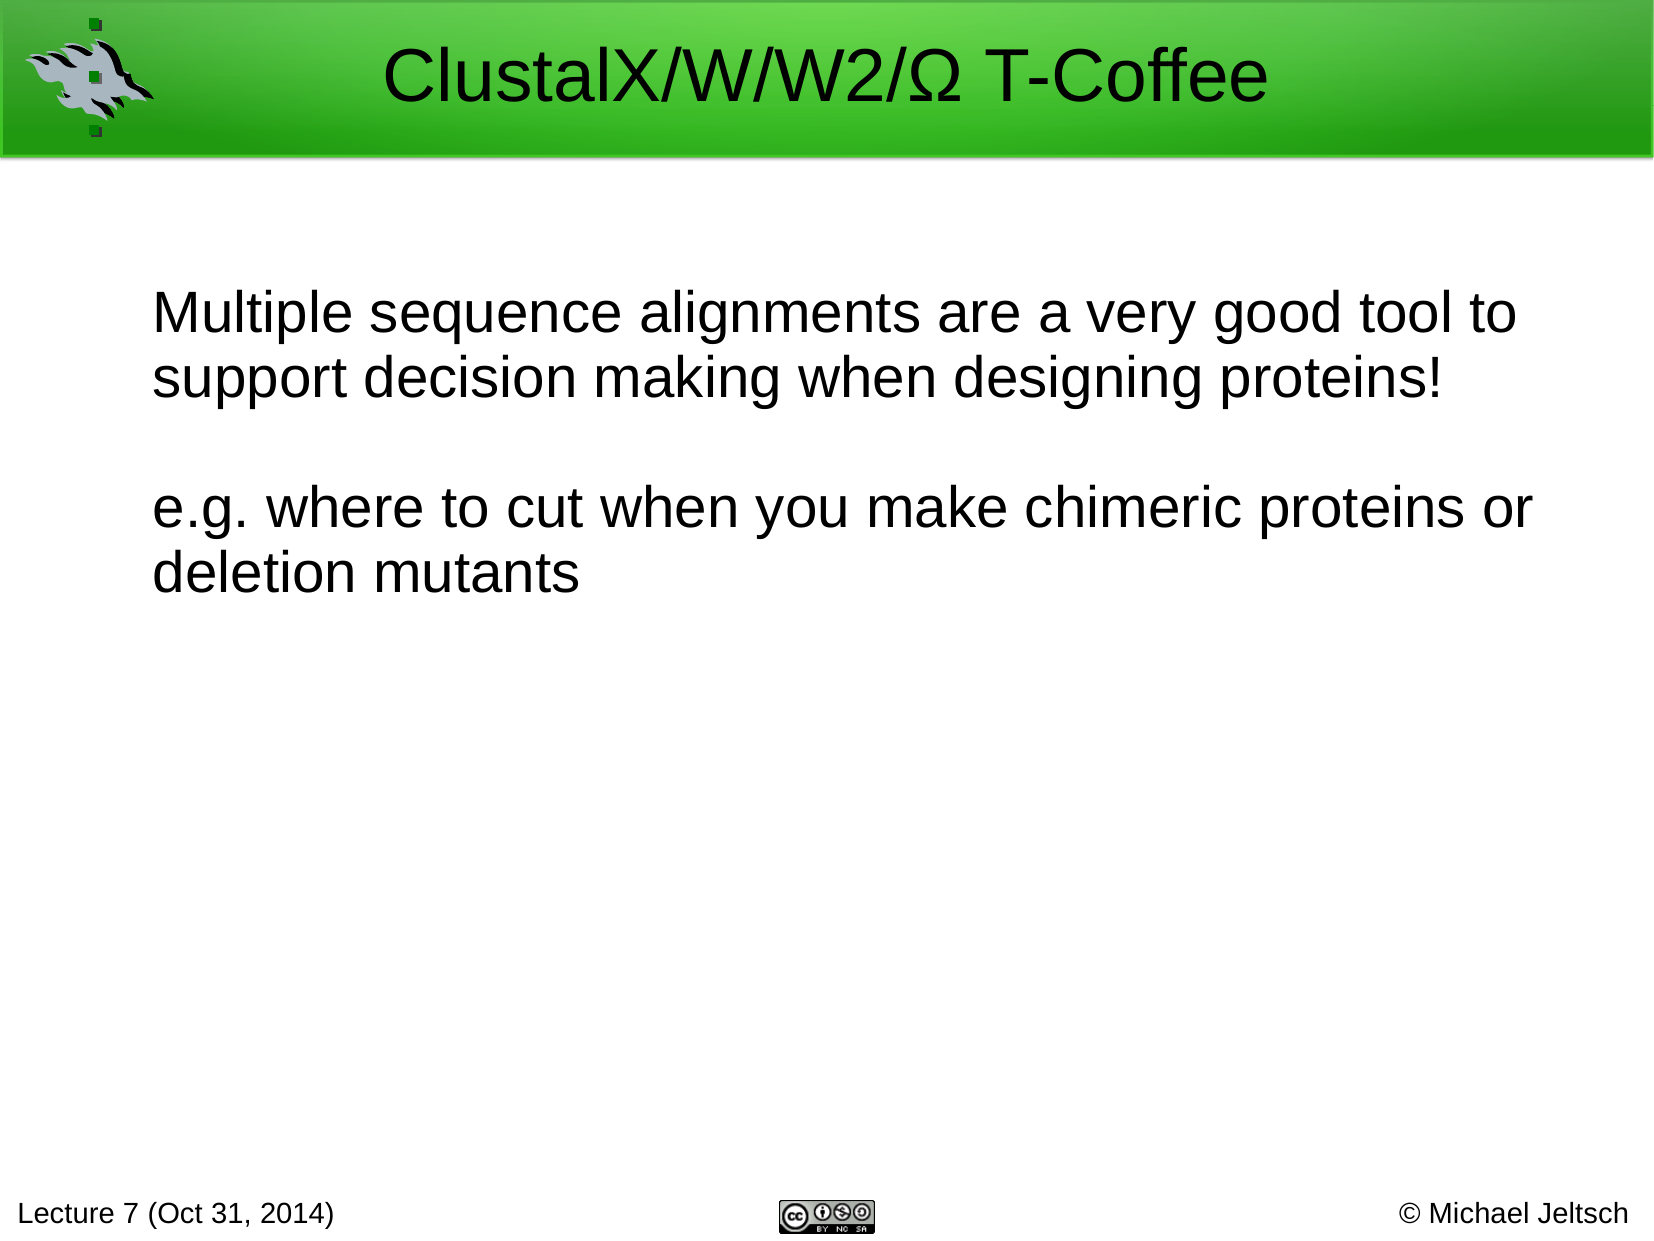

# ClustalX/W/W2/Ω T-Coffee
Multiple sequence alignments are a very good tool to
support decision making when designing proteins!
e.g. where to cut when you make chimeric proteins or
deletion mutants